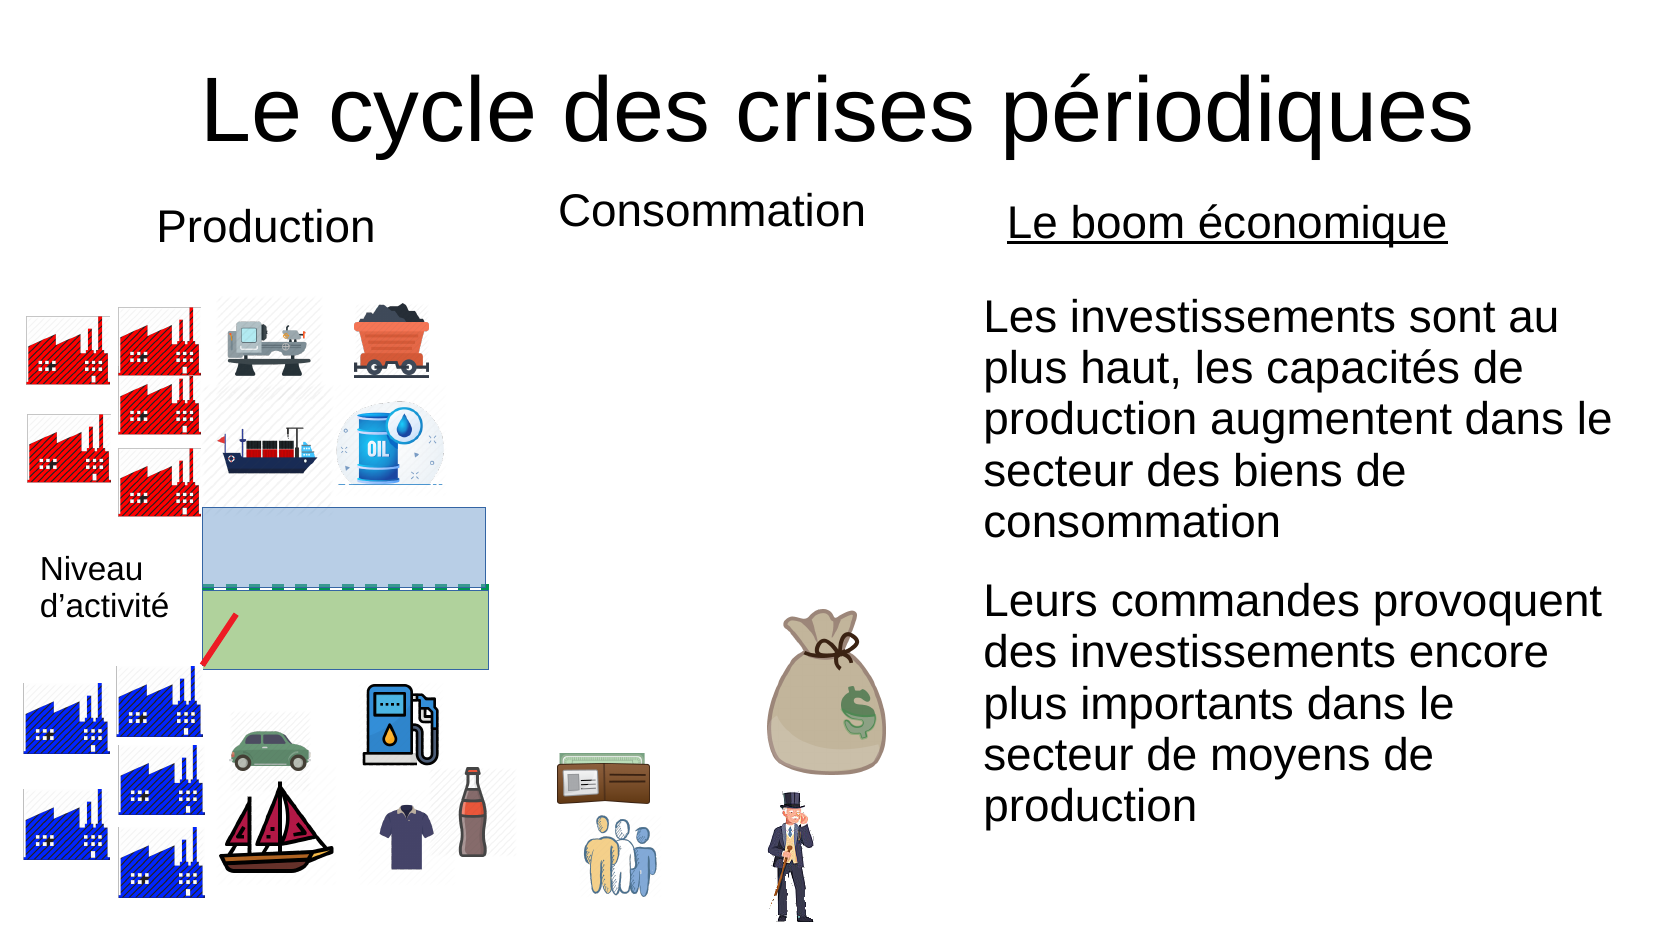

# Le cycle des crises périodiques
Consommation
Le boom économique
Production
Les investissements sont au plus haut, les capacités de production augmentent dans le secteur des biens de consommation
Niveau d’activité
Leurs commandes provoquent des investissements encore plus importants dans le secteur de moyens de production